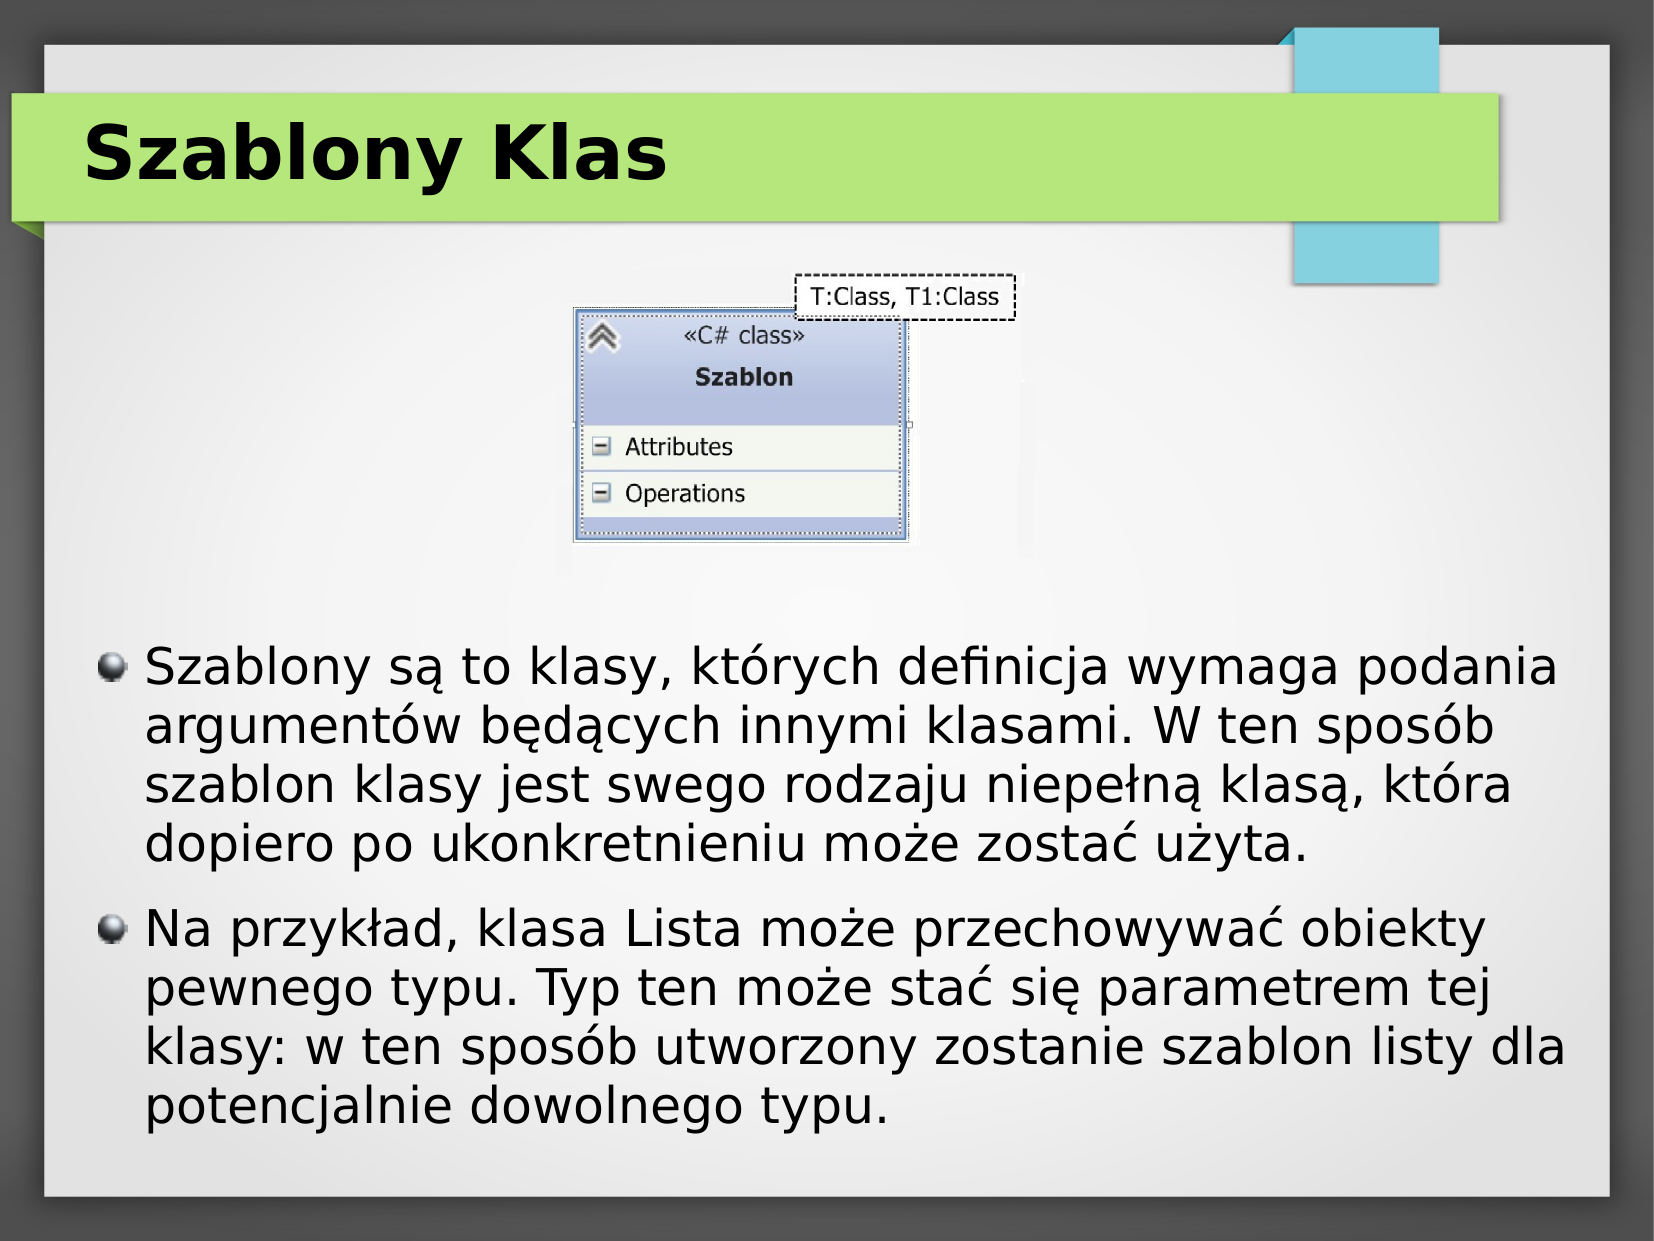

# Szablony Klas
Szablony są to klasy, których definicja wymaga podania argumentów będących innymi klasami. W ten sposób szablon klasy jest swego rodzaju niepełną klasą, która dopiero po ukonkretnieniu może zostać użyta.
Na przykład, klasa Lista może przechowywać obiekty pewnego typu. Typ ten może stać się parametrem tej klasy: w ten sposób utworzony zostanie szablon listy dla potencjalnie dowolnego typu.